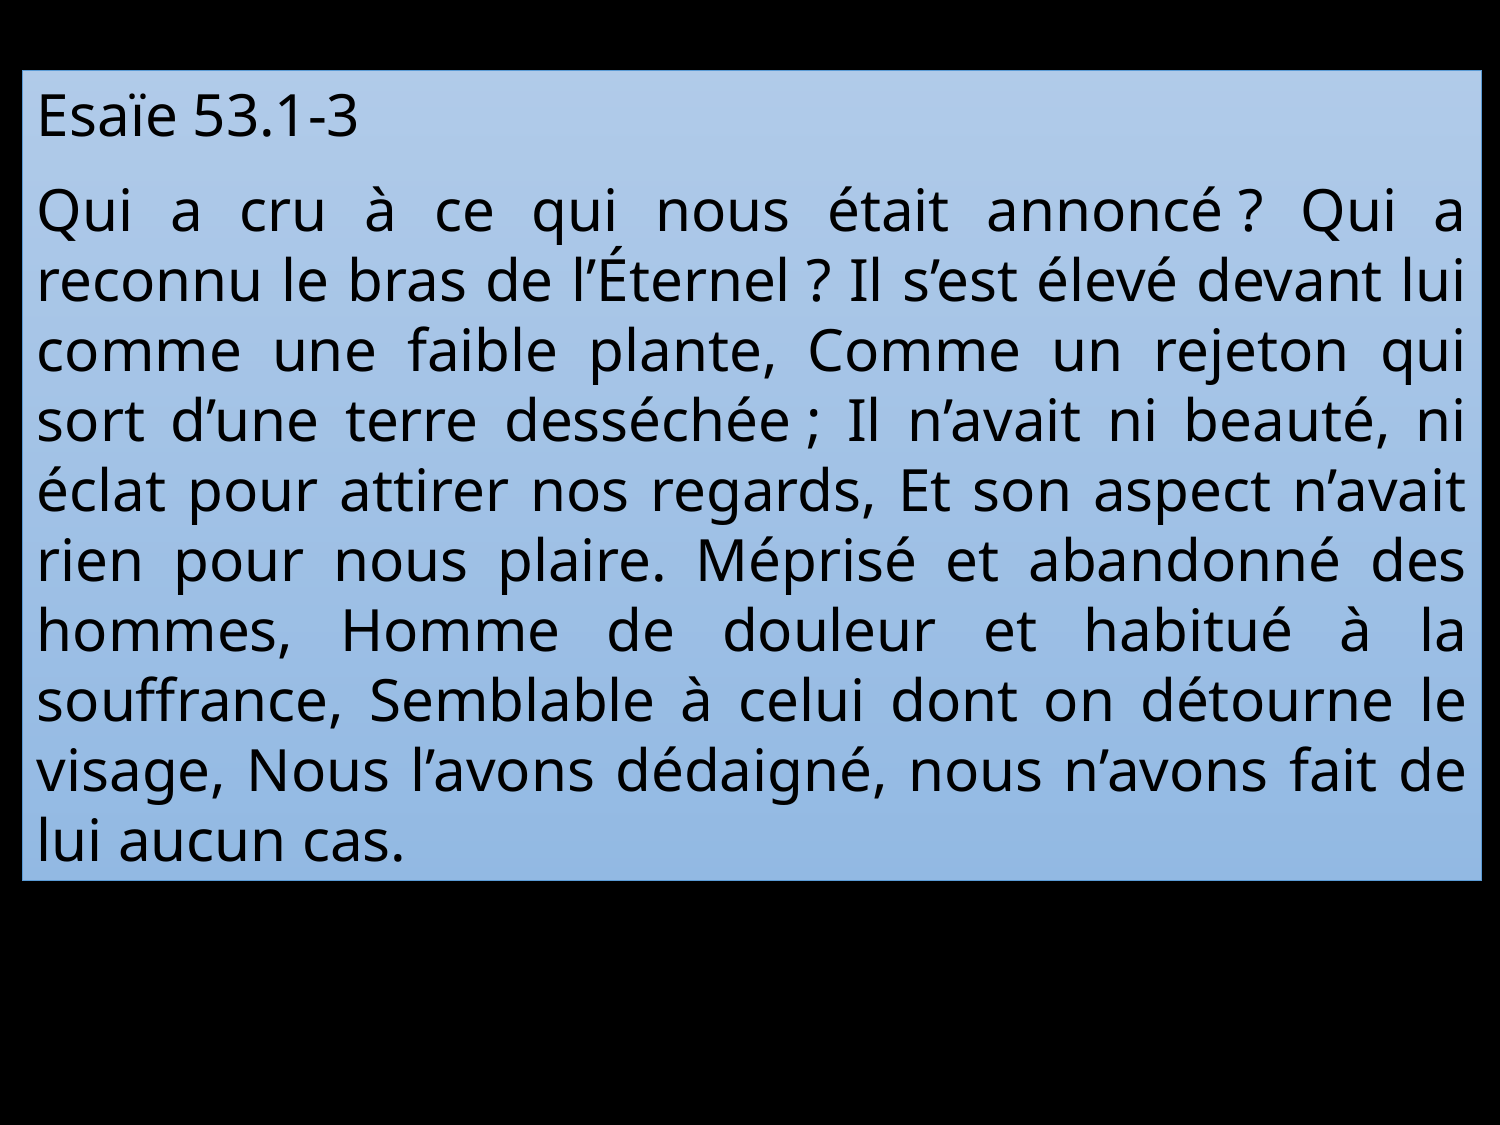

Esaïe 53.1-3
Qui a cru à ce qui nous était annoncé ? Qui a reconnu le bras de l’Éternel ? Il s’est élevé devant lui comme une faible plante, Comme un rejeton qui sort d’une terre desséchée ; Il n’avait ni beauté, ni éclat pour attirer nos regards, Et son aspect n’avait rien pour nous plaire. Méprisé et abandonné des hommes, Homme de douleur et habitué à la souffrance, Semblable à celui dont on détourne le visage, Nous l’avons dédaigné, nous n’avons fait de lui aucun cas.